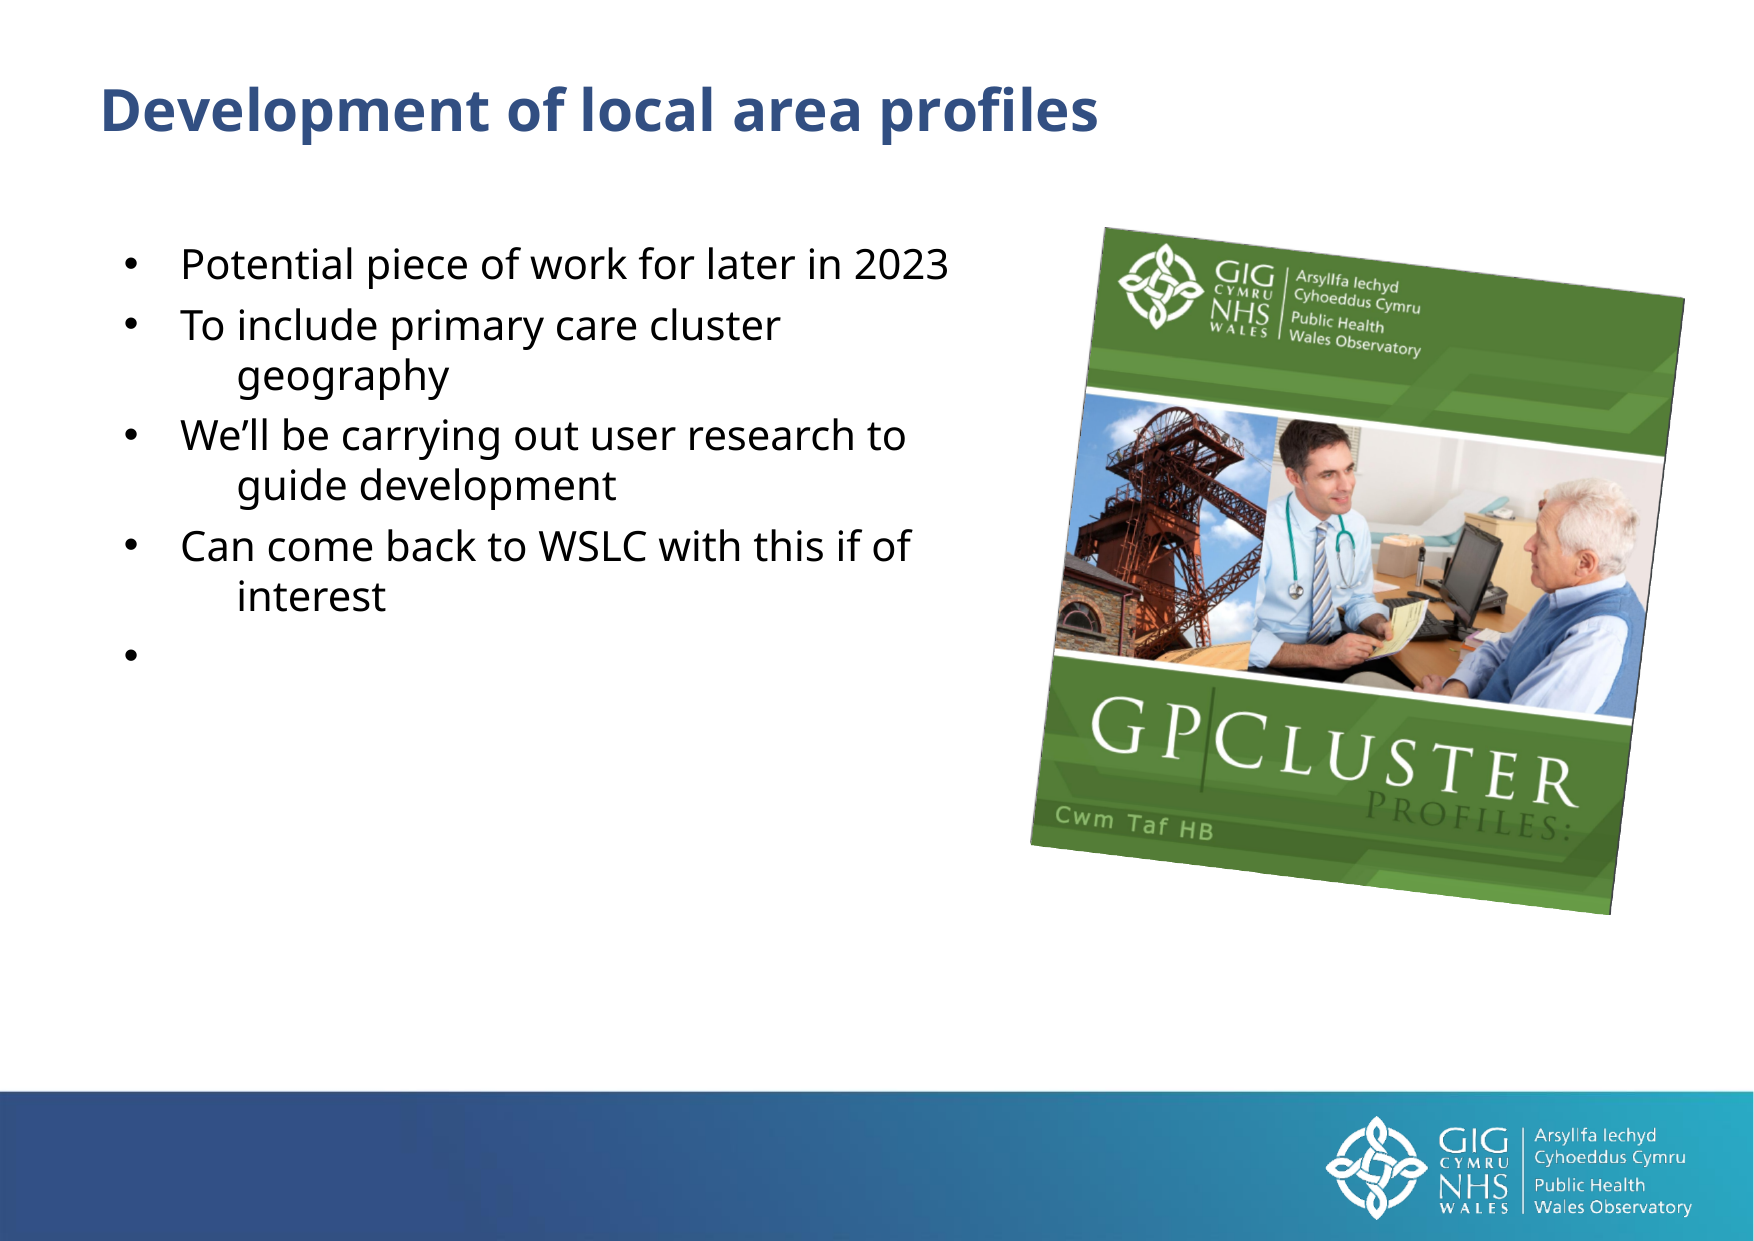

Development of local area profiles
Potential piece of work for later in 2023
To include primary care cluster geography
We’ll be carrying out user research to guide development
Can come back to WSLC with this if of interest